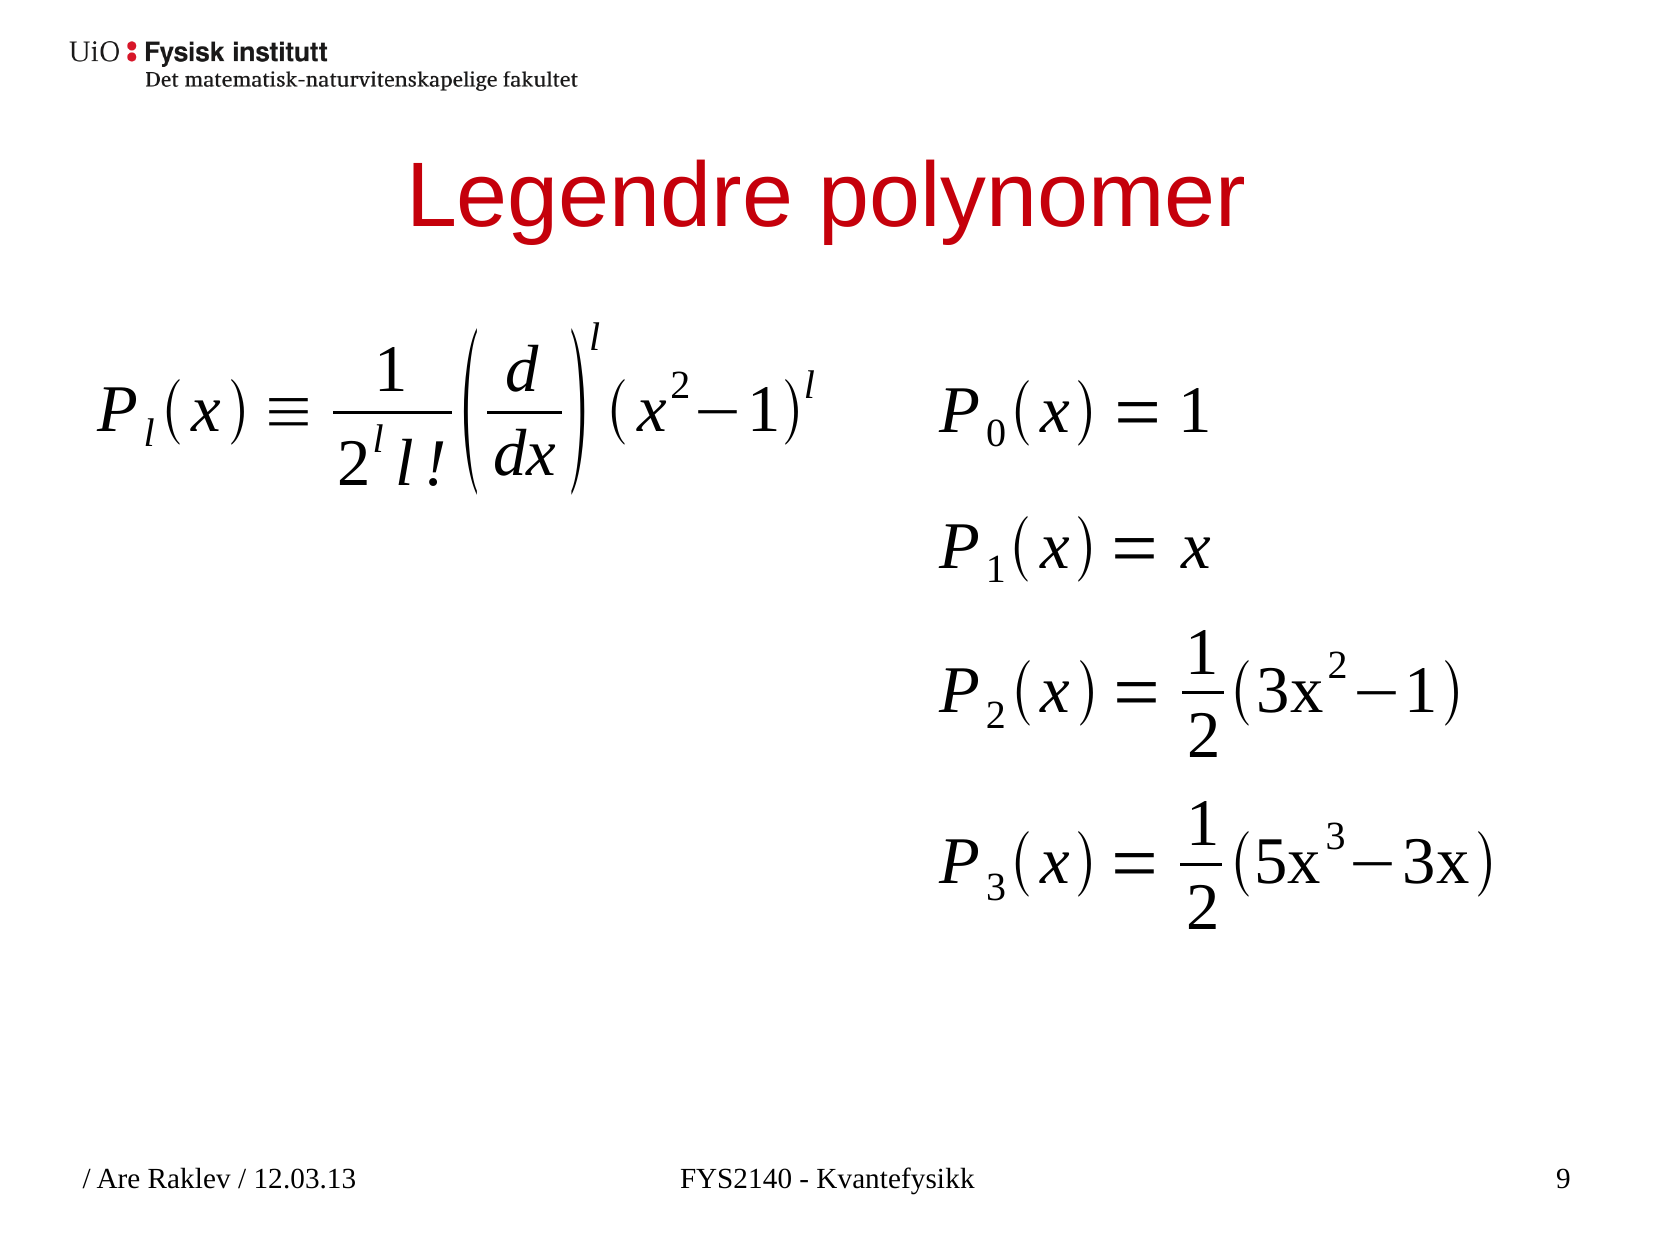

# Legendre polynomer
/ Are Raklev / 12.03.13
FYS2140 - Kvantefysikk
9